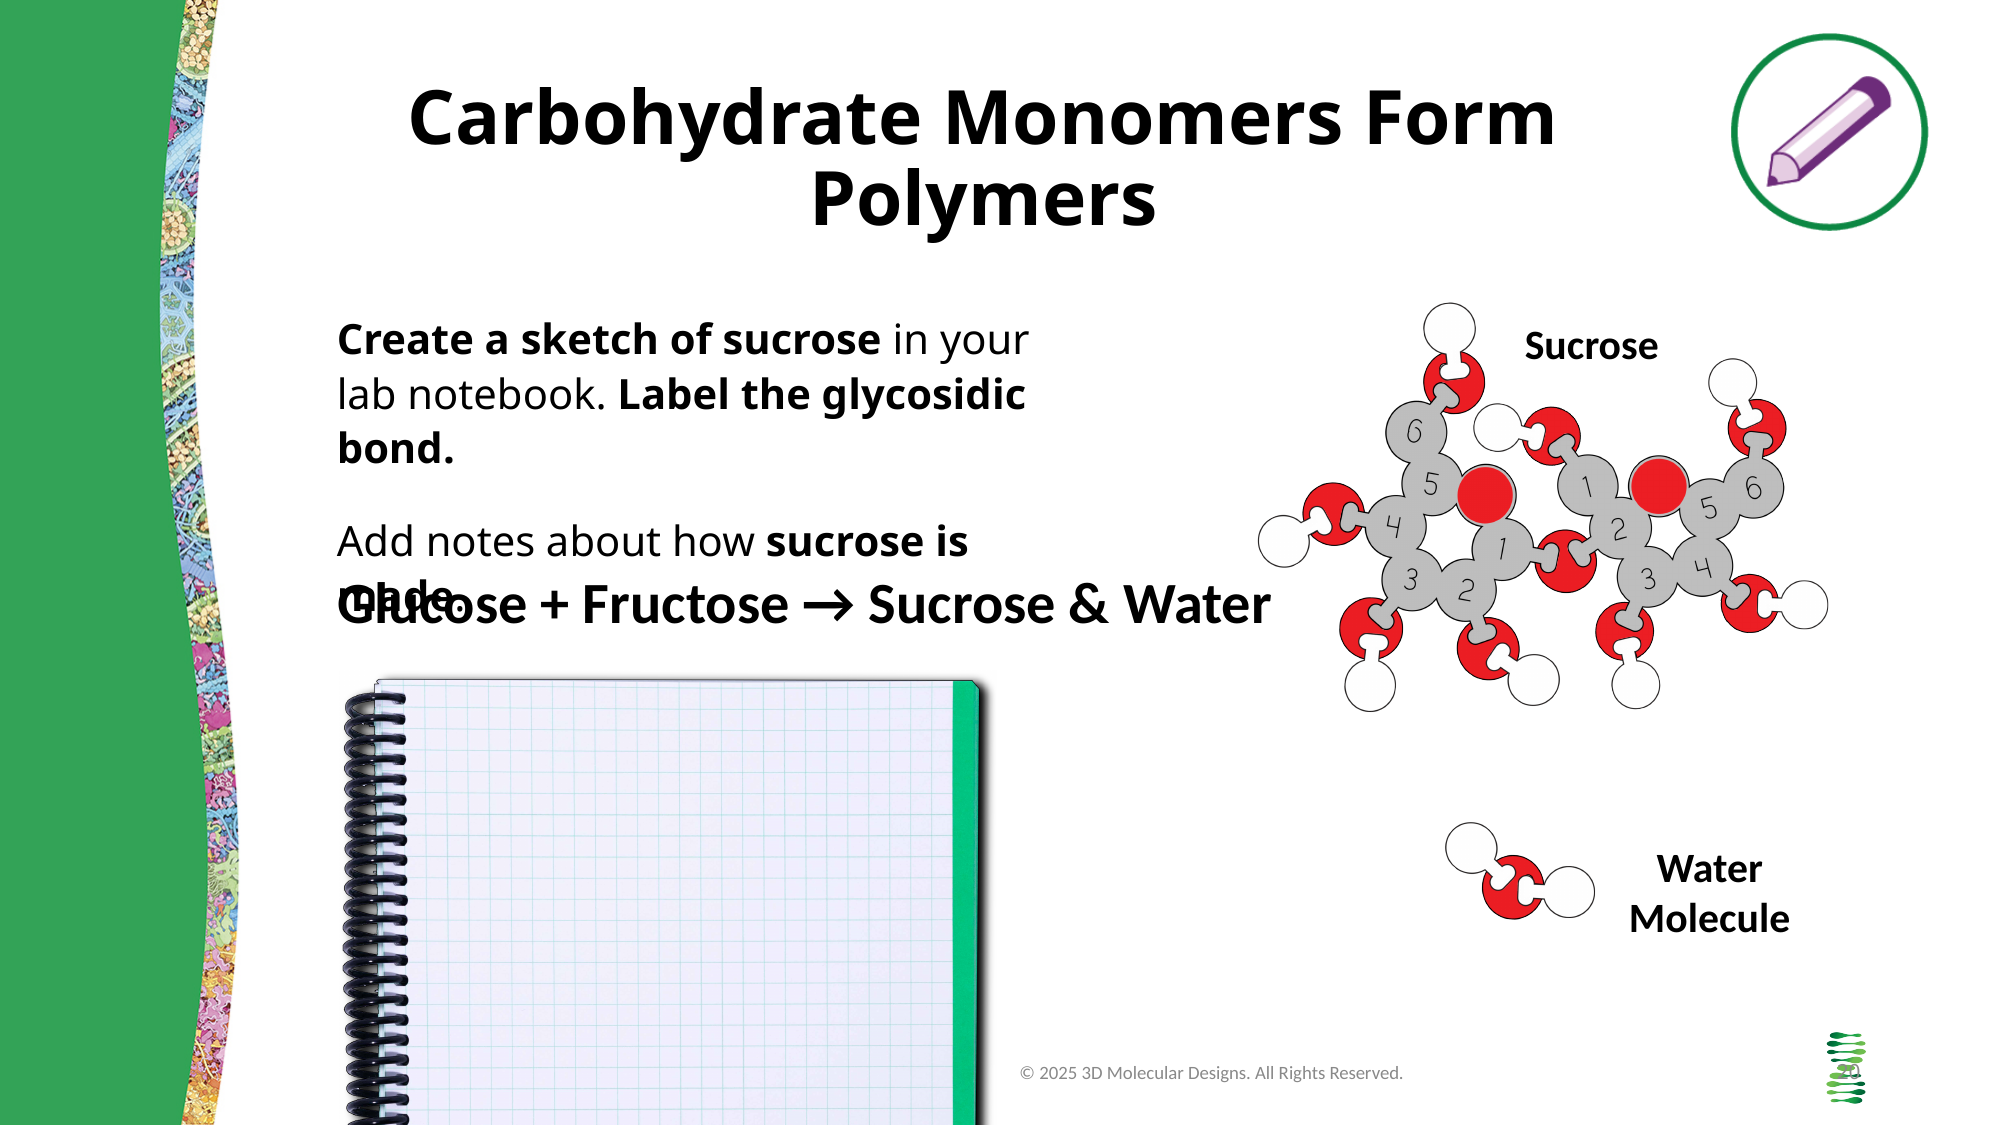

Carbohydrate Monomers Form Polymers
Create a sketch of sucrose in your lab notebook. Label the glycosidic bond.
Add notes about how sucrose is made.
Sucrose
Glucose + Fructose → Sucrose & Water
Water
Molecule